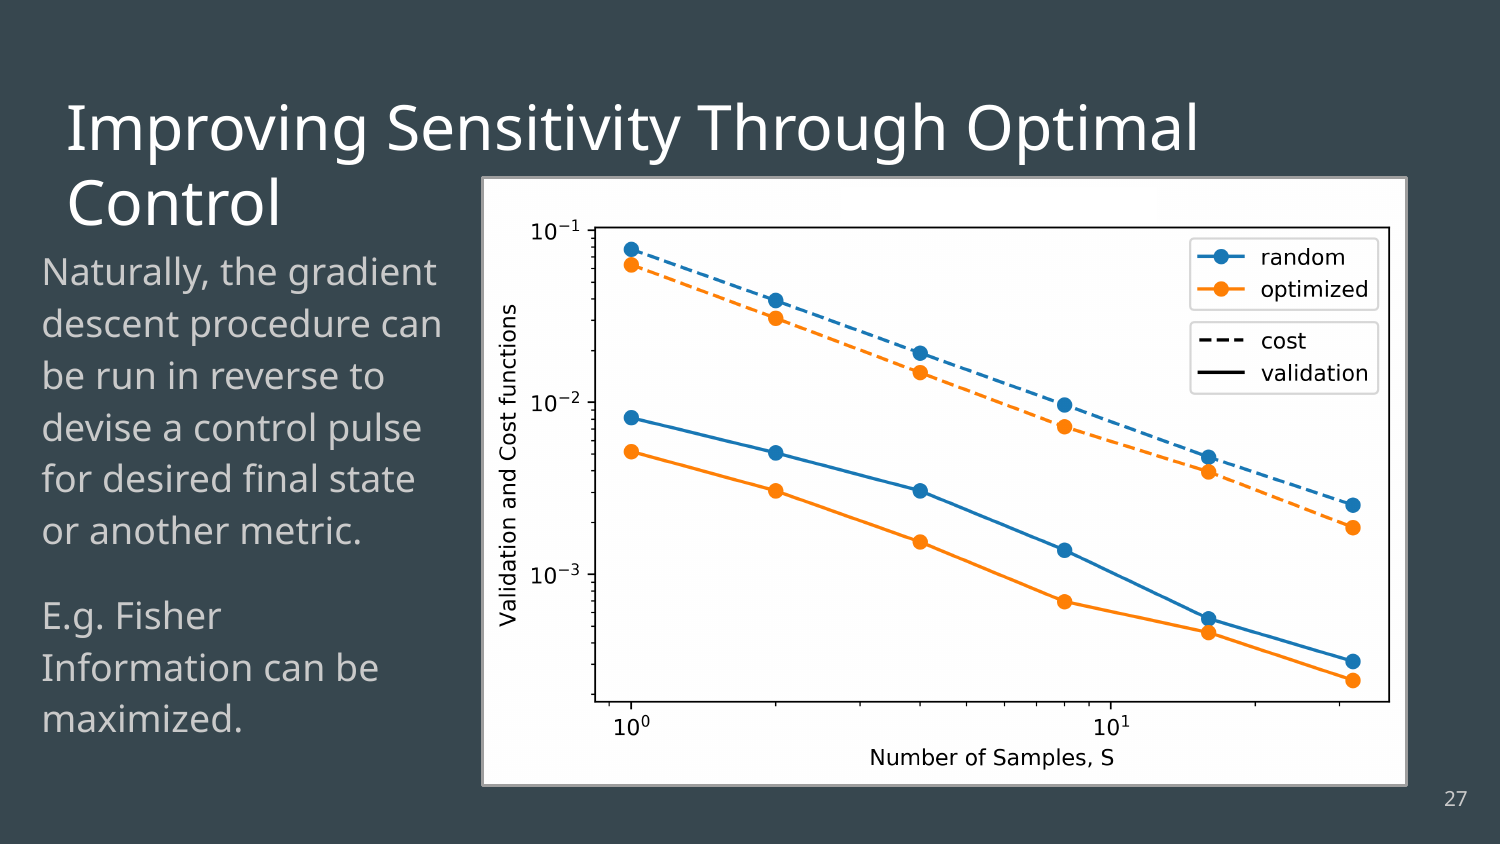

# Improving Sensitivity Through Optimal Control
Naturally, the gradient descent procedure can be run in reverse to devise a control pulse for desired final state or another metric.
E.g. Fisher Information can be maximized.